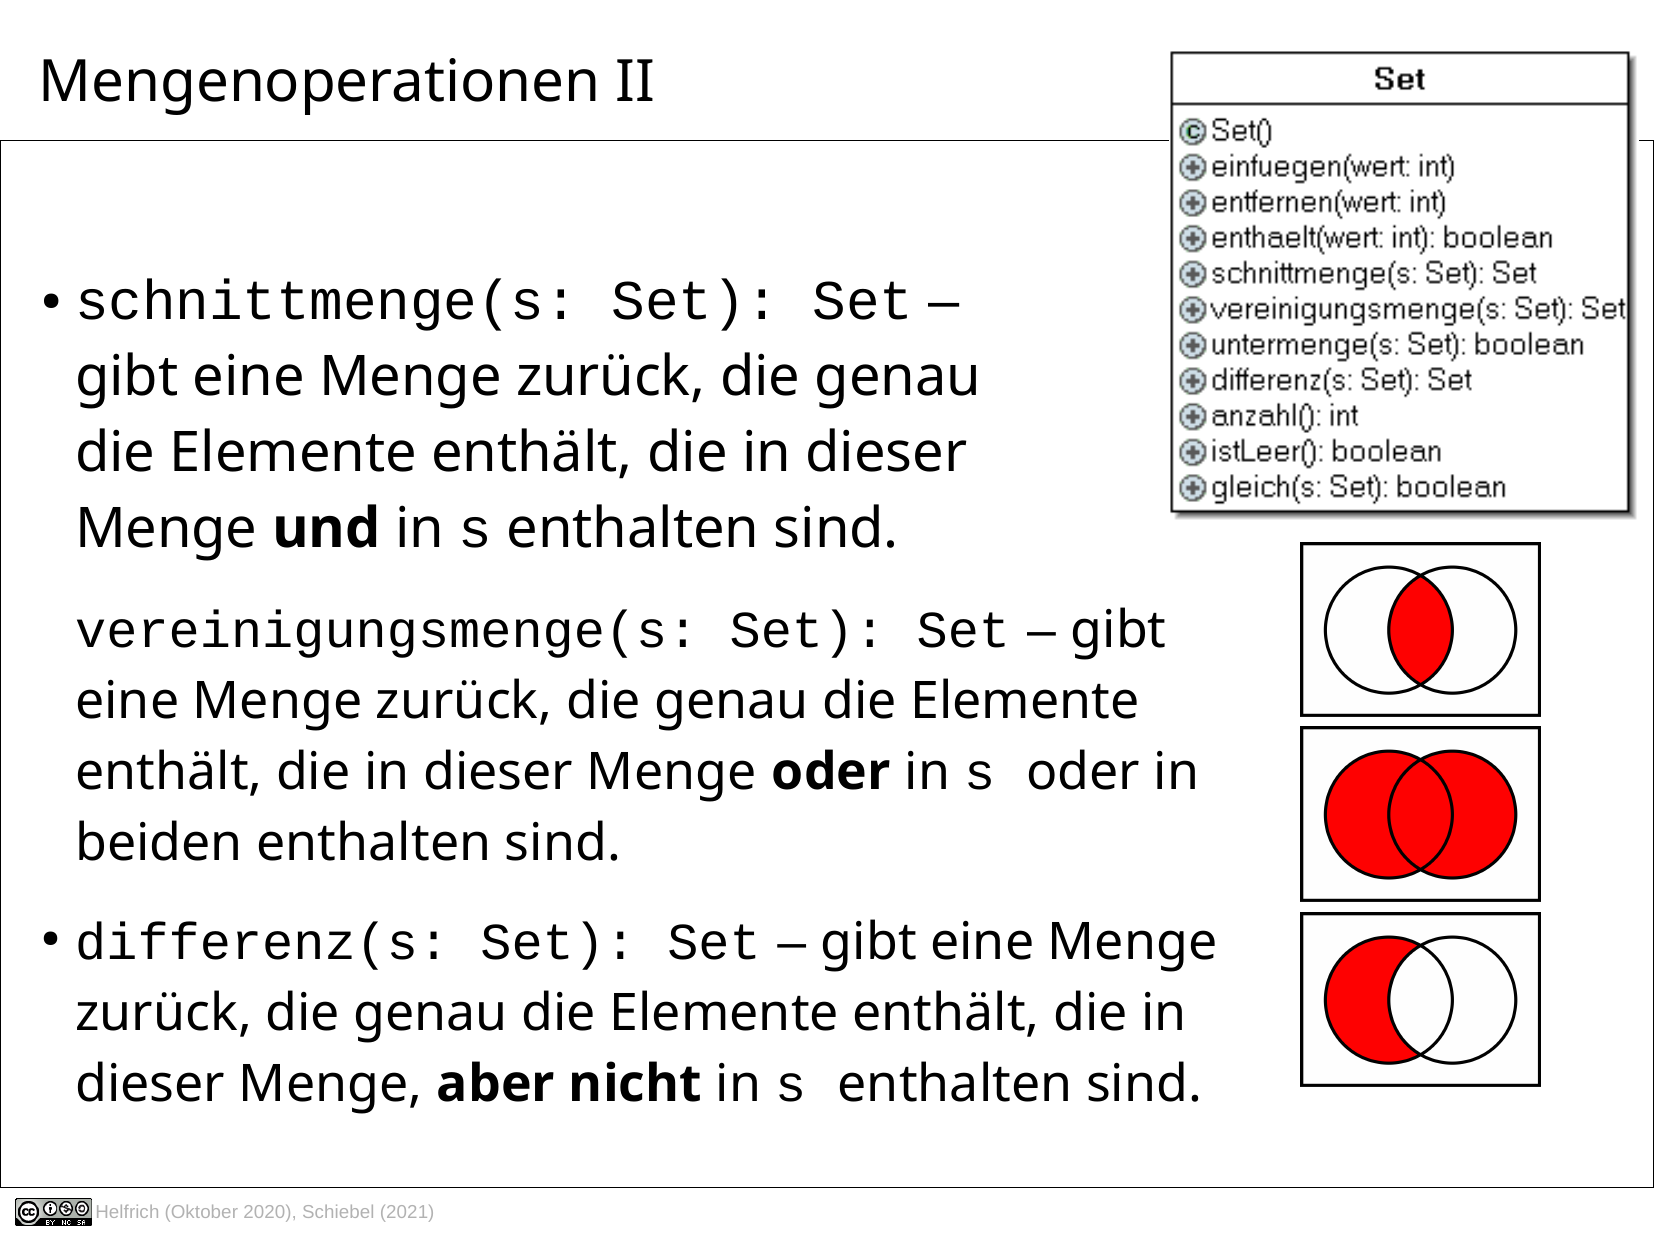

# Mengenoperationen II
schnittmenge(s: Set): Set –
gibt eine Menge zurück, die genau
die Elemente enthält, die in dieser
Menge und in s enthalten sind.
vereinigungsmenge(s: Set): Set – gibt eine Menge zurück, die genau die Elemente enthält, die in dieser Menge oder in s oder in beiden enthalten sind.
differenz(s: Set): Set – gibt eine Menge zurück, die genau die Elemente enthält, die in dieser Menge, aber nicht in s enthalten sind.